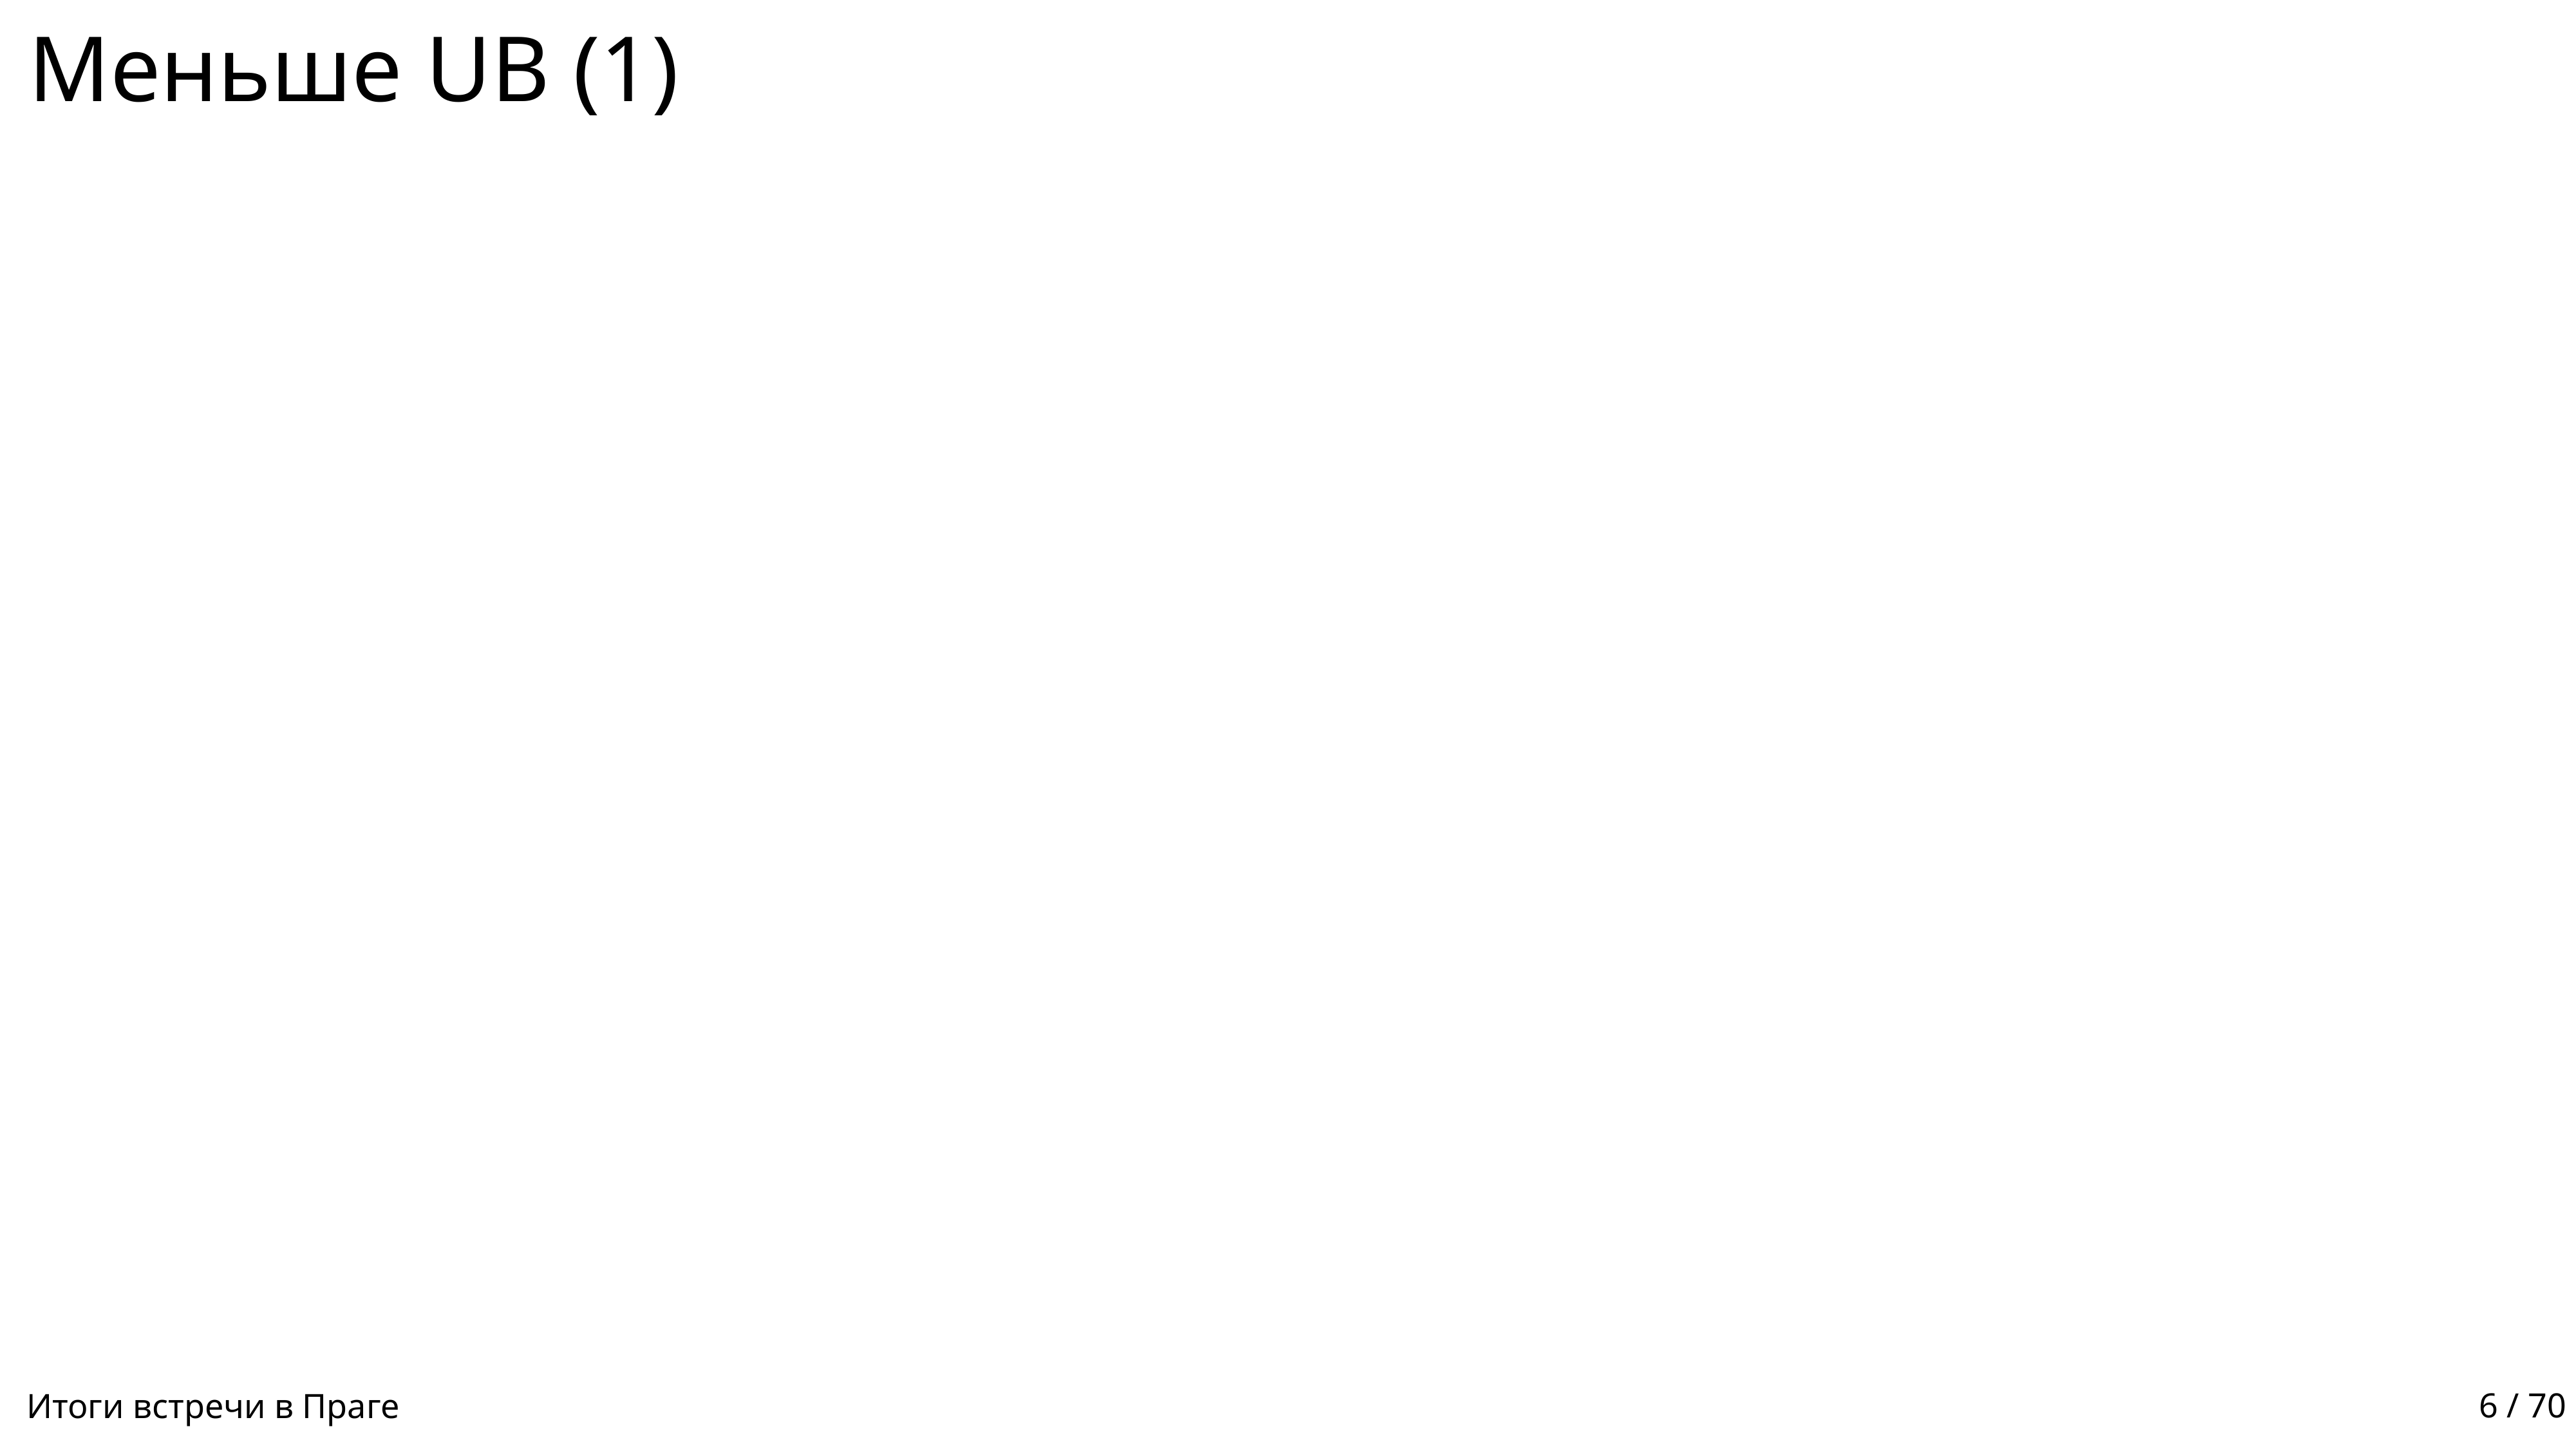

# Меньше UB (1)
Итоги встречи в Праге